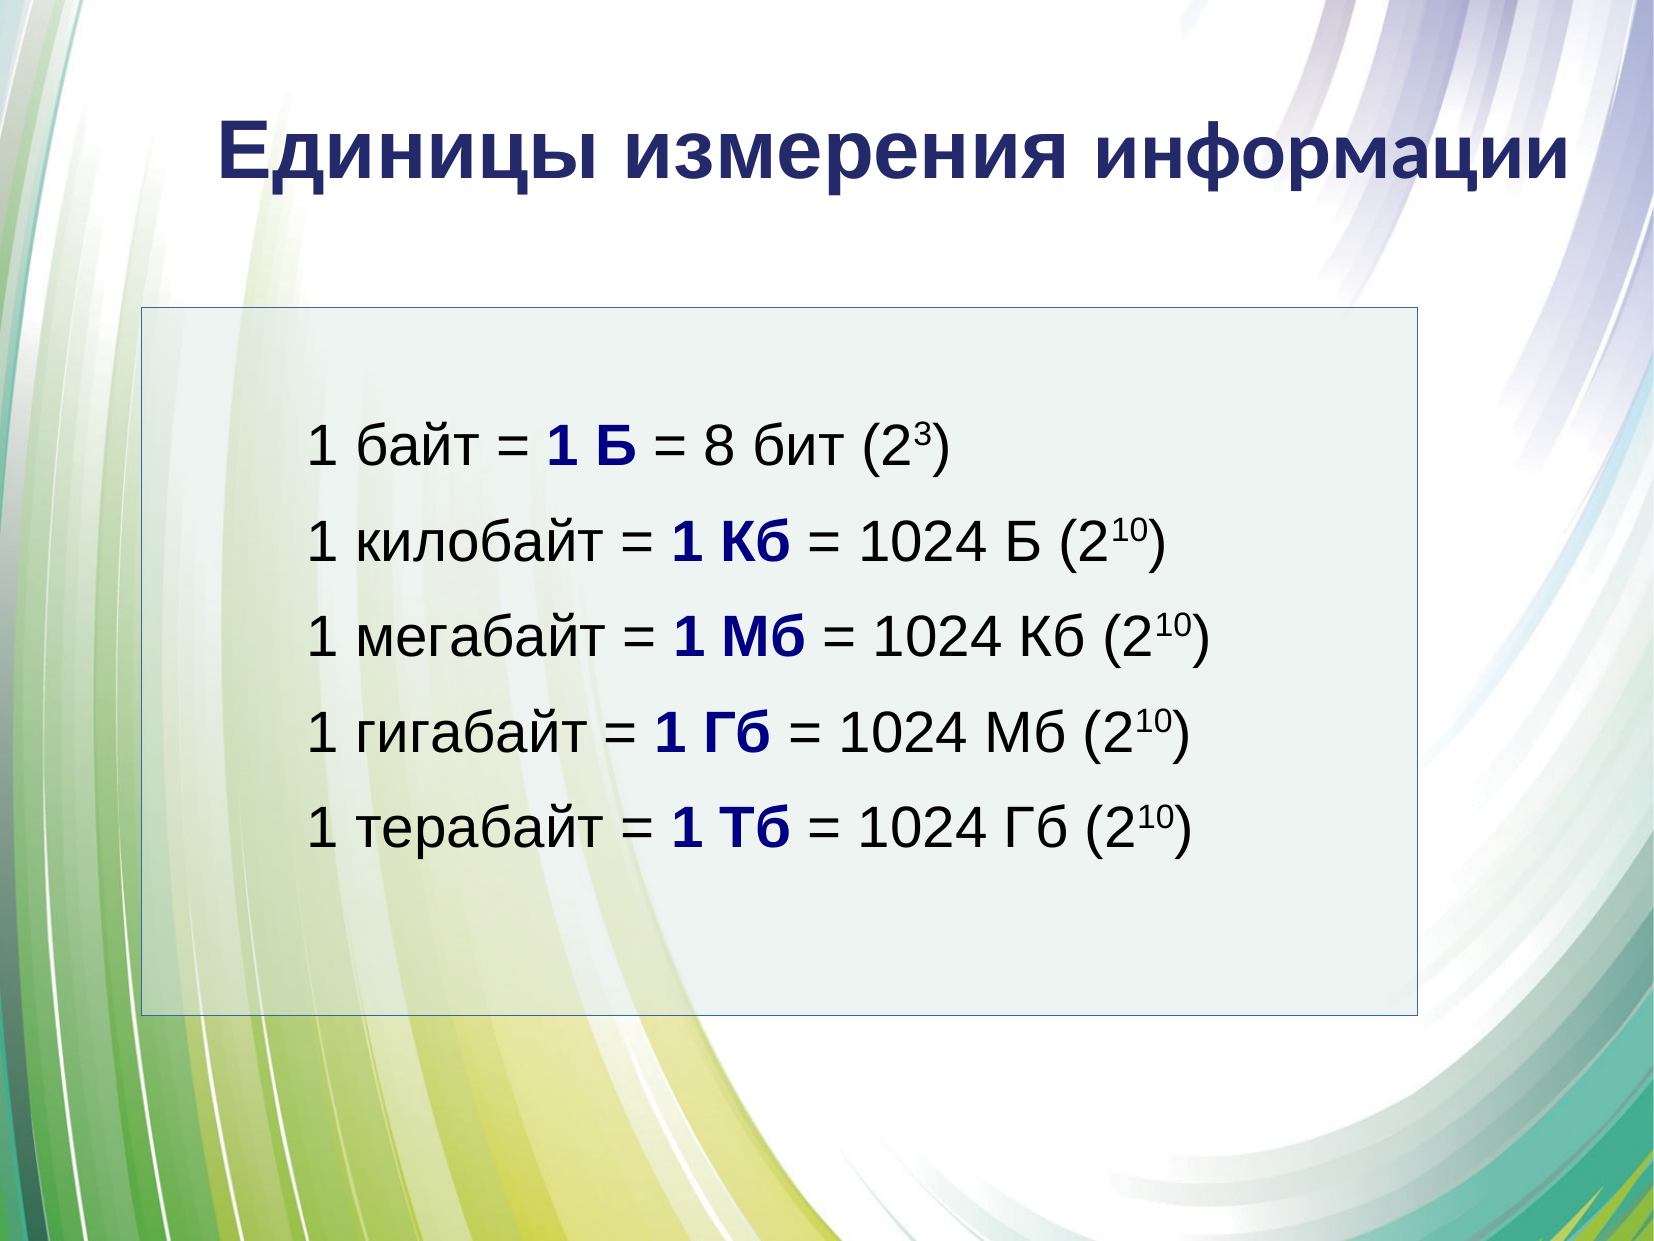

Единицы измерения информации
1 байт = 1 Б = 8 бит (23)
1 килобайт = 1 Кб = 1024 Б (210)
1 мегабайт = 1 Мб = 1024 Кб (210)
1 гигабайт = 1 Гб = 1024 Мб (210)
1 терабайт = 1 Тб = 1024 Гб (210)